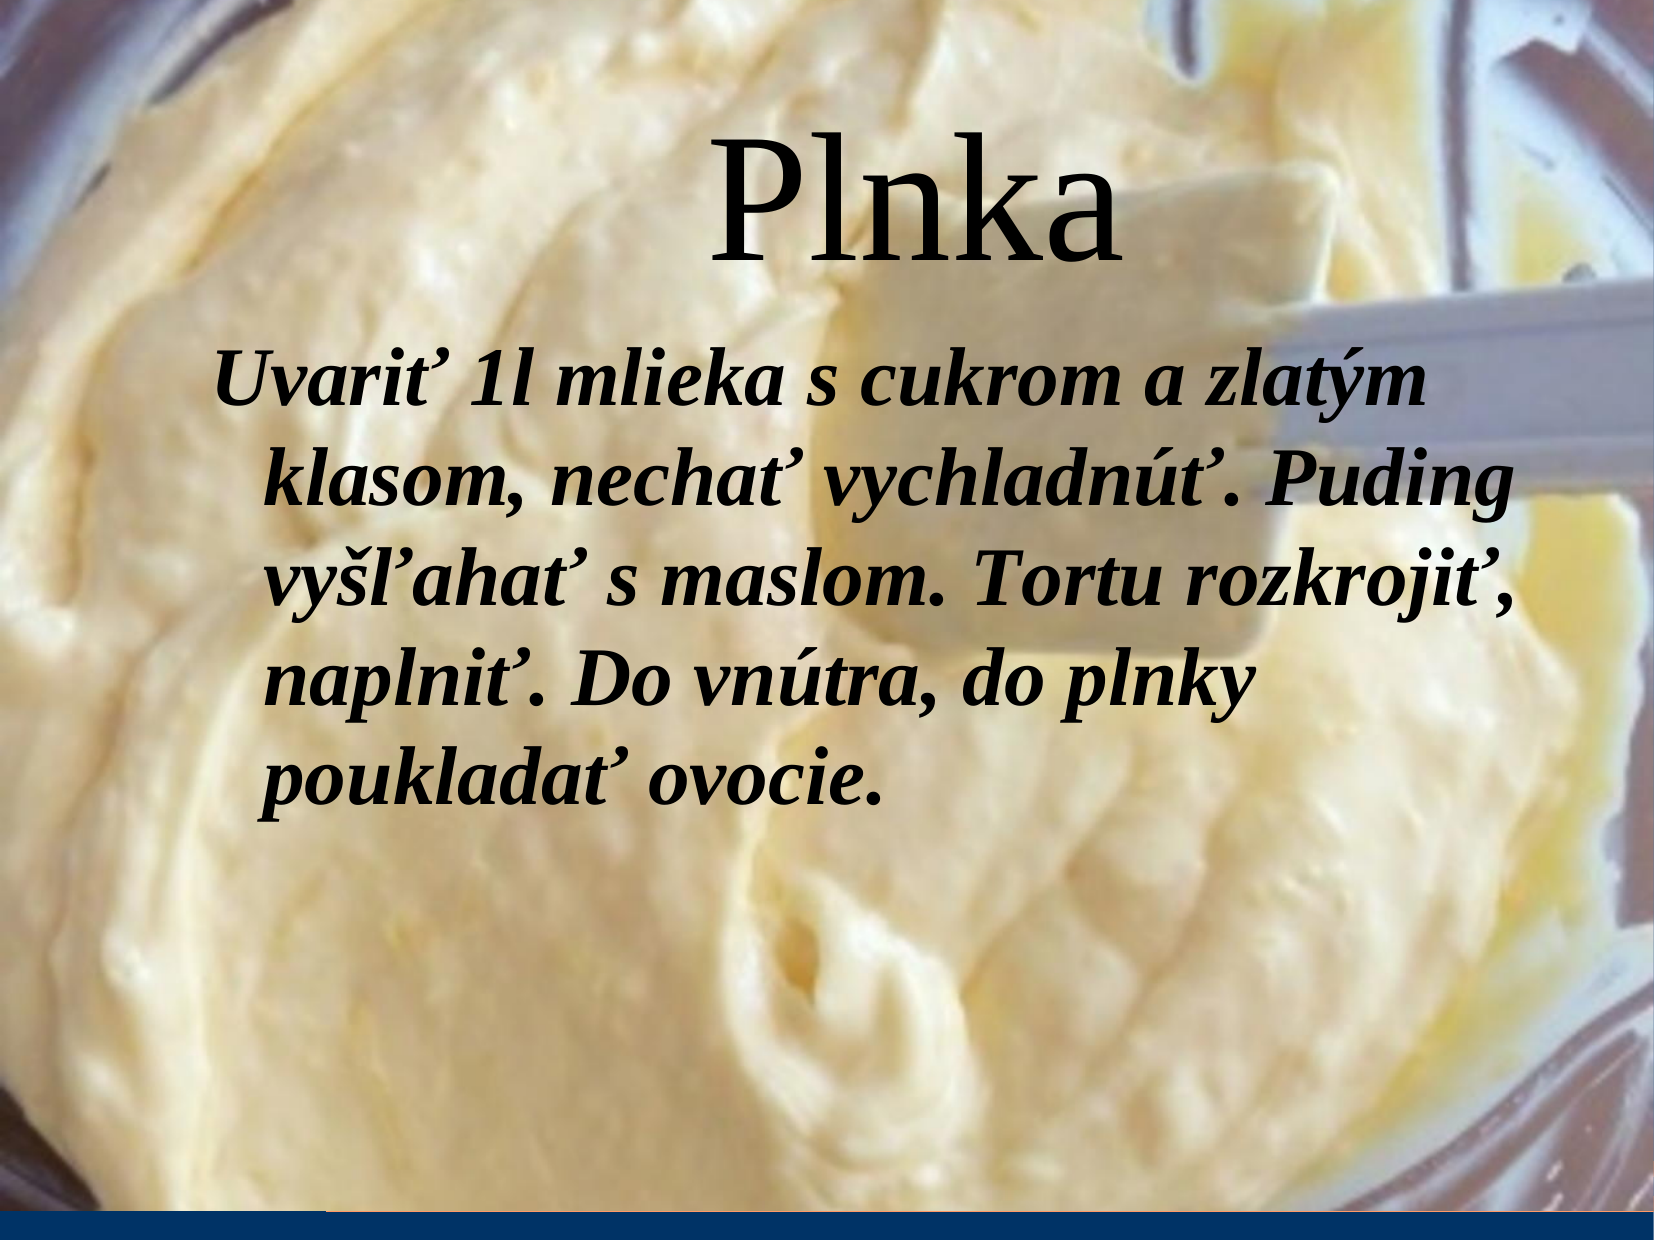

Plnka
#
Uvariť 1l mlieka s cukrom a zlatým klasom, nechať vychladnúť. Puding vyšľahať s maslom. Tortu rozkrojiť, naplniť. Do vnútra, do plnky poukladať ovocie.